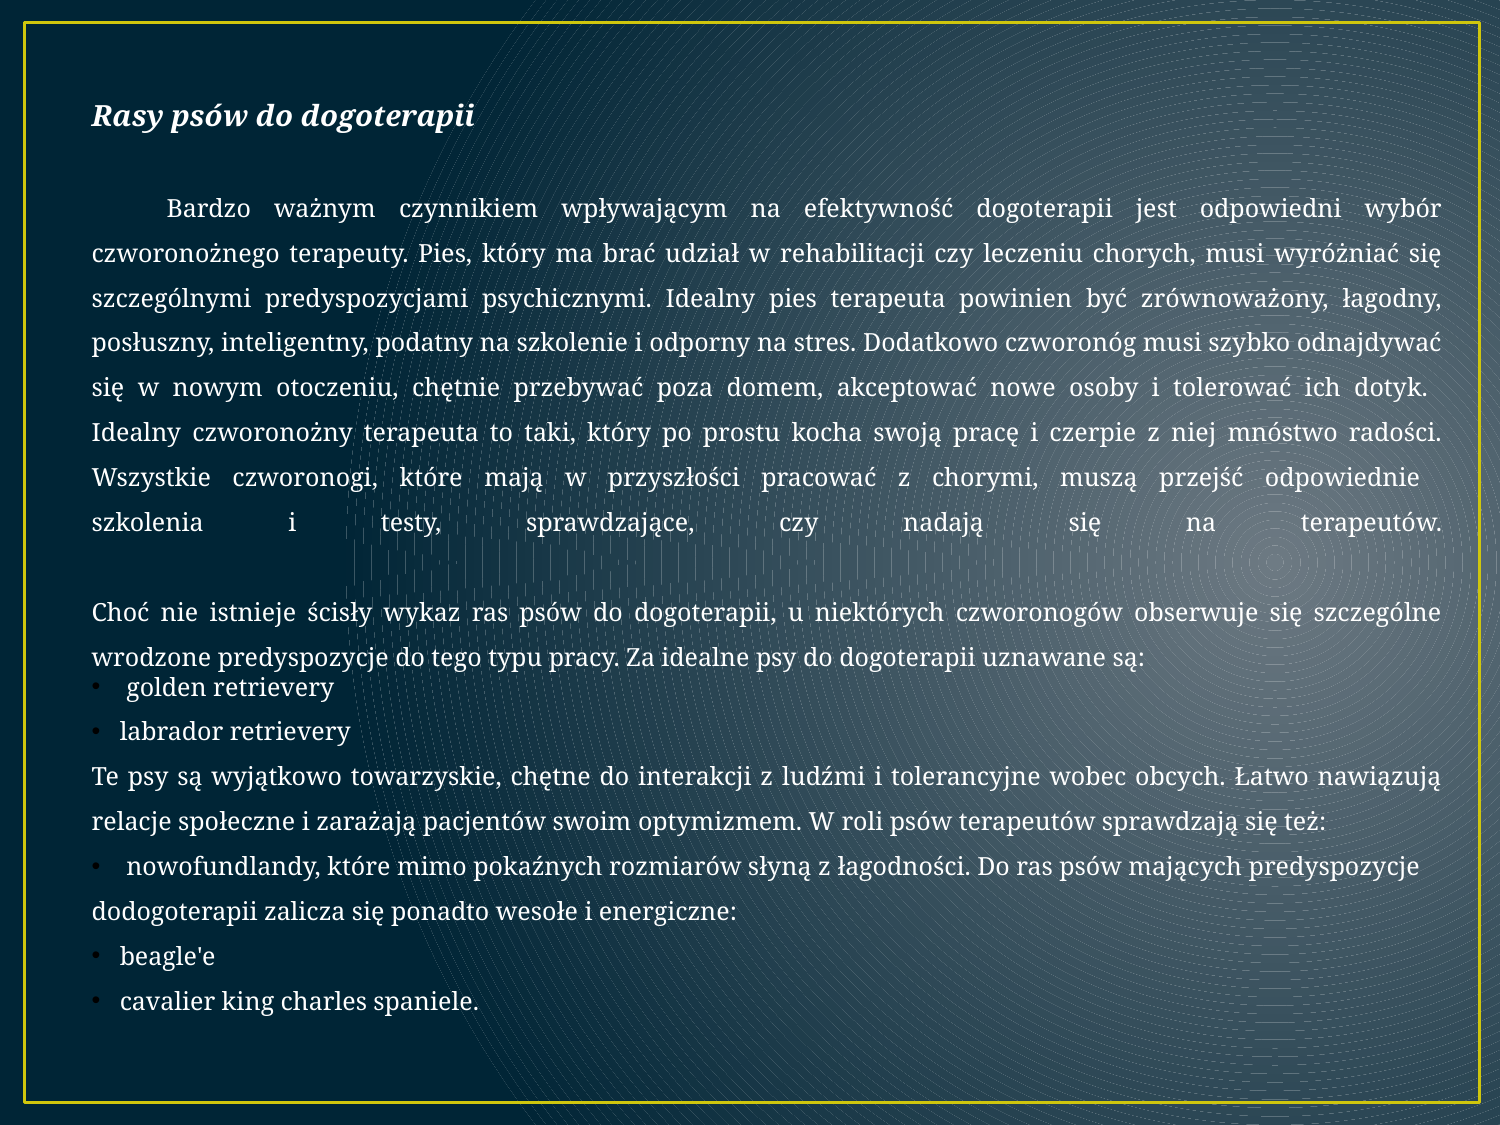

Rasy psów do dogoterapii
	Bardzo ważnym czynnikiem wpływającym na efektywność dogoterapii jest odpowiedni wybór czworonożnego terapeuty. Pies, który ma brać udział w rehabilitacji czy leczeniu chorych, musi wyróżniać się szczególnymi predyspozycjami psychicznymi. Idealny pies terapeuta powinien być zrównoważony, łagodny, posłuszny, inteligentny, podatny na szkolenie i odporny na stres. Dodatkowo czworonóg musi szybko odnajdywać się w nowym otoczeniu, chętnie przebywać poza domem, akceptować nowe osoby i tolerować ich dotyk.
Idealny czworonożny terapeuta to taki, który po prostu kocha swoją pracę i czerpie z niej mnóstwo radości. Wszystkie czworonogi, które mają w przyszłości pracować z chorymi, muszą przejść odpowiednie
szkolenia i testy, sprawdzające, czy nadają się na terapeutów.
Choć nie istnieje ścisły wykaz ras psów do dogoterapii, u niektórych czworonogów obserwuje się szczególne wrodzone predyspozycje do tego typu pracy. Za idealne psy do dogoterapii uznawane są:
 golden retrievery
labrador retrievery
Te psy są wyjątkowo towarzyskie, chętne do interakcji z ludźmi i tolerancyjne wobec obcych. Łatwo nawiązują relacje społeczne i zarażają pacjentów swoim optymizmem. W roli psów terapeutów sprawdzają się też:
 nowofundlandy, które mimo pokaźnych rozmiarów słyną z łagodności. Do ras psów mających predyspozycje
dodogoterapii zalicza się ponadto wesołe i energiczne:
beagle'e
cavalier king charles spaniele.